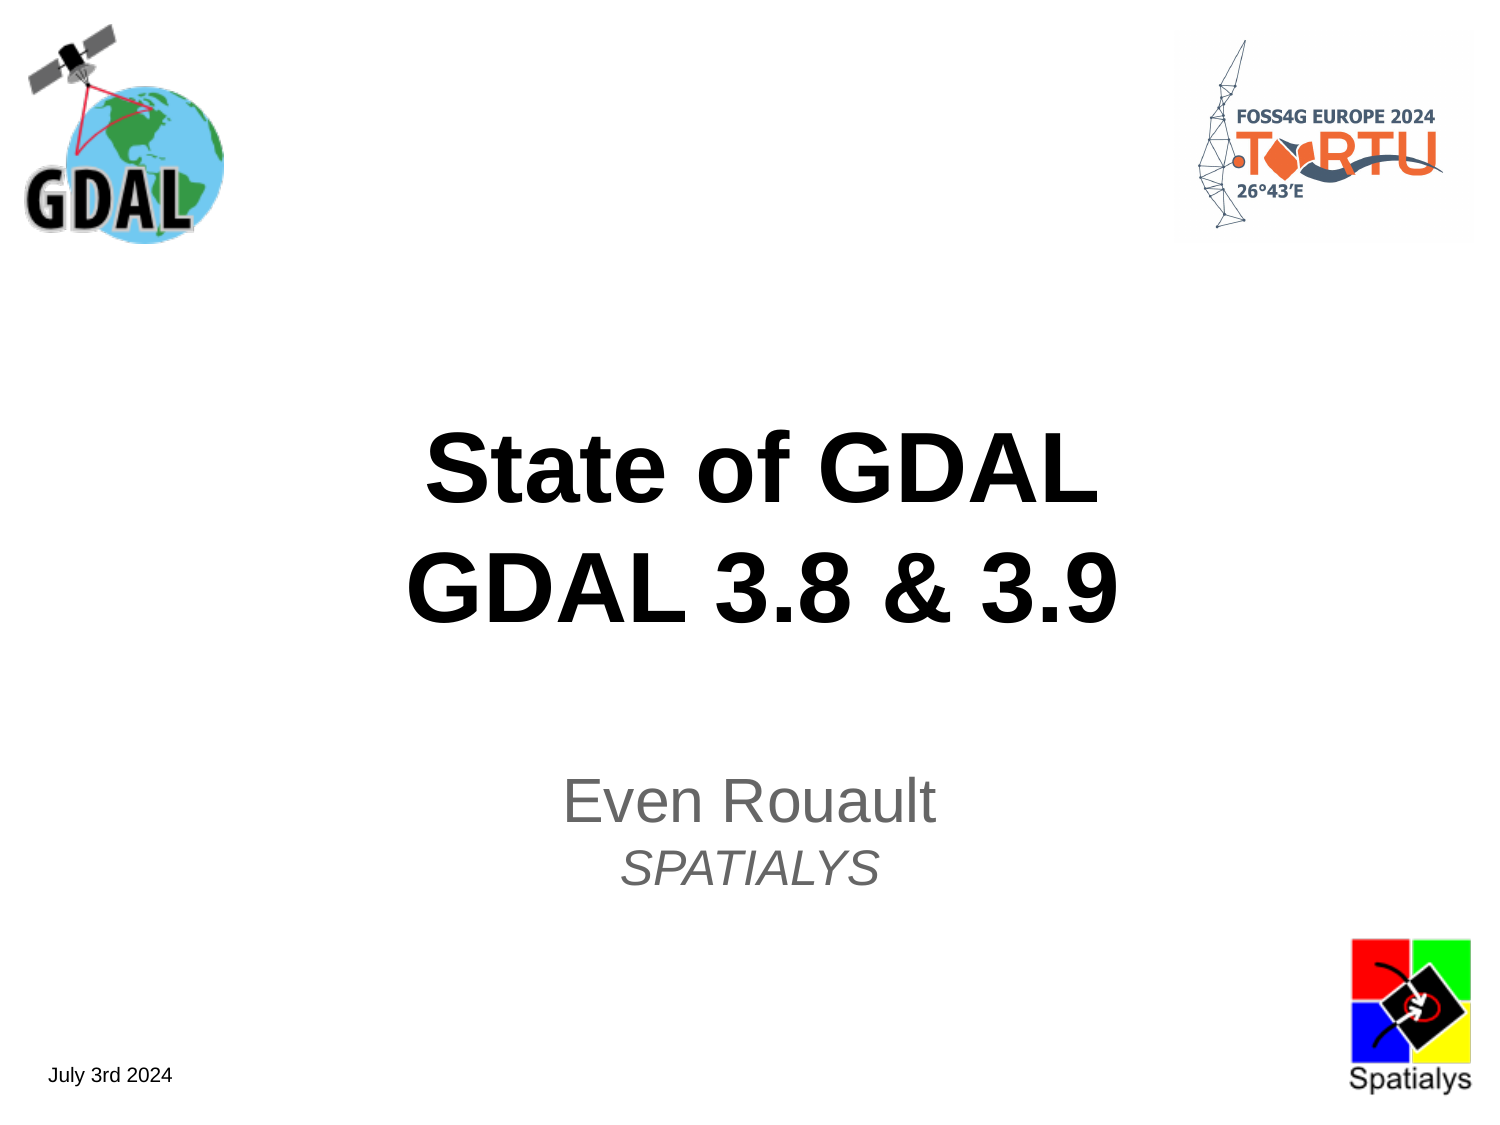

# State of GDAL GDAL 3.8 & 3.9
Even Rouault
SPATIALYS
July 3rd 2024